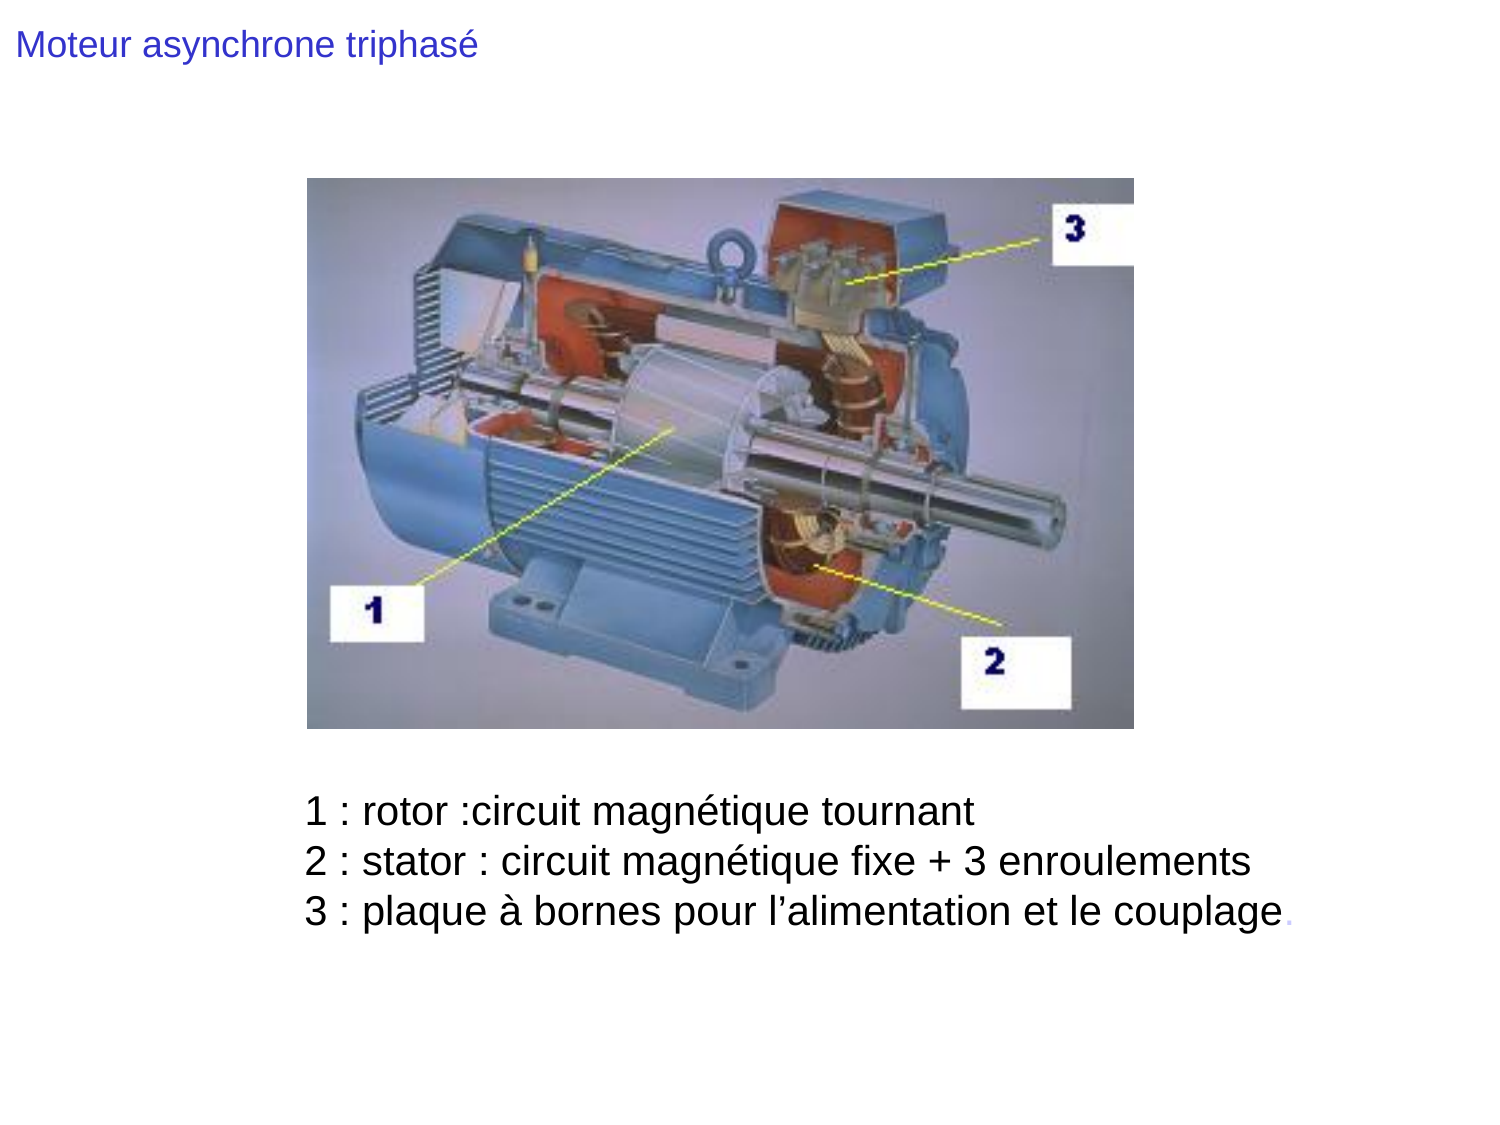

Moteur asynchrone triphasé
    1 : rotor :circuit magnétique tournant
    2 : stator : circuit magnétique fixe + 3 enroulements
    3 : plaque à bornes pour l’alimentation et le couplage.